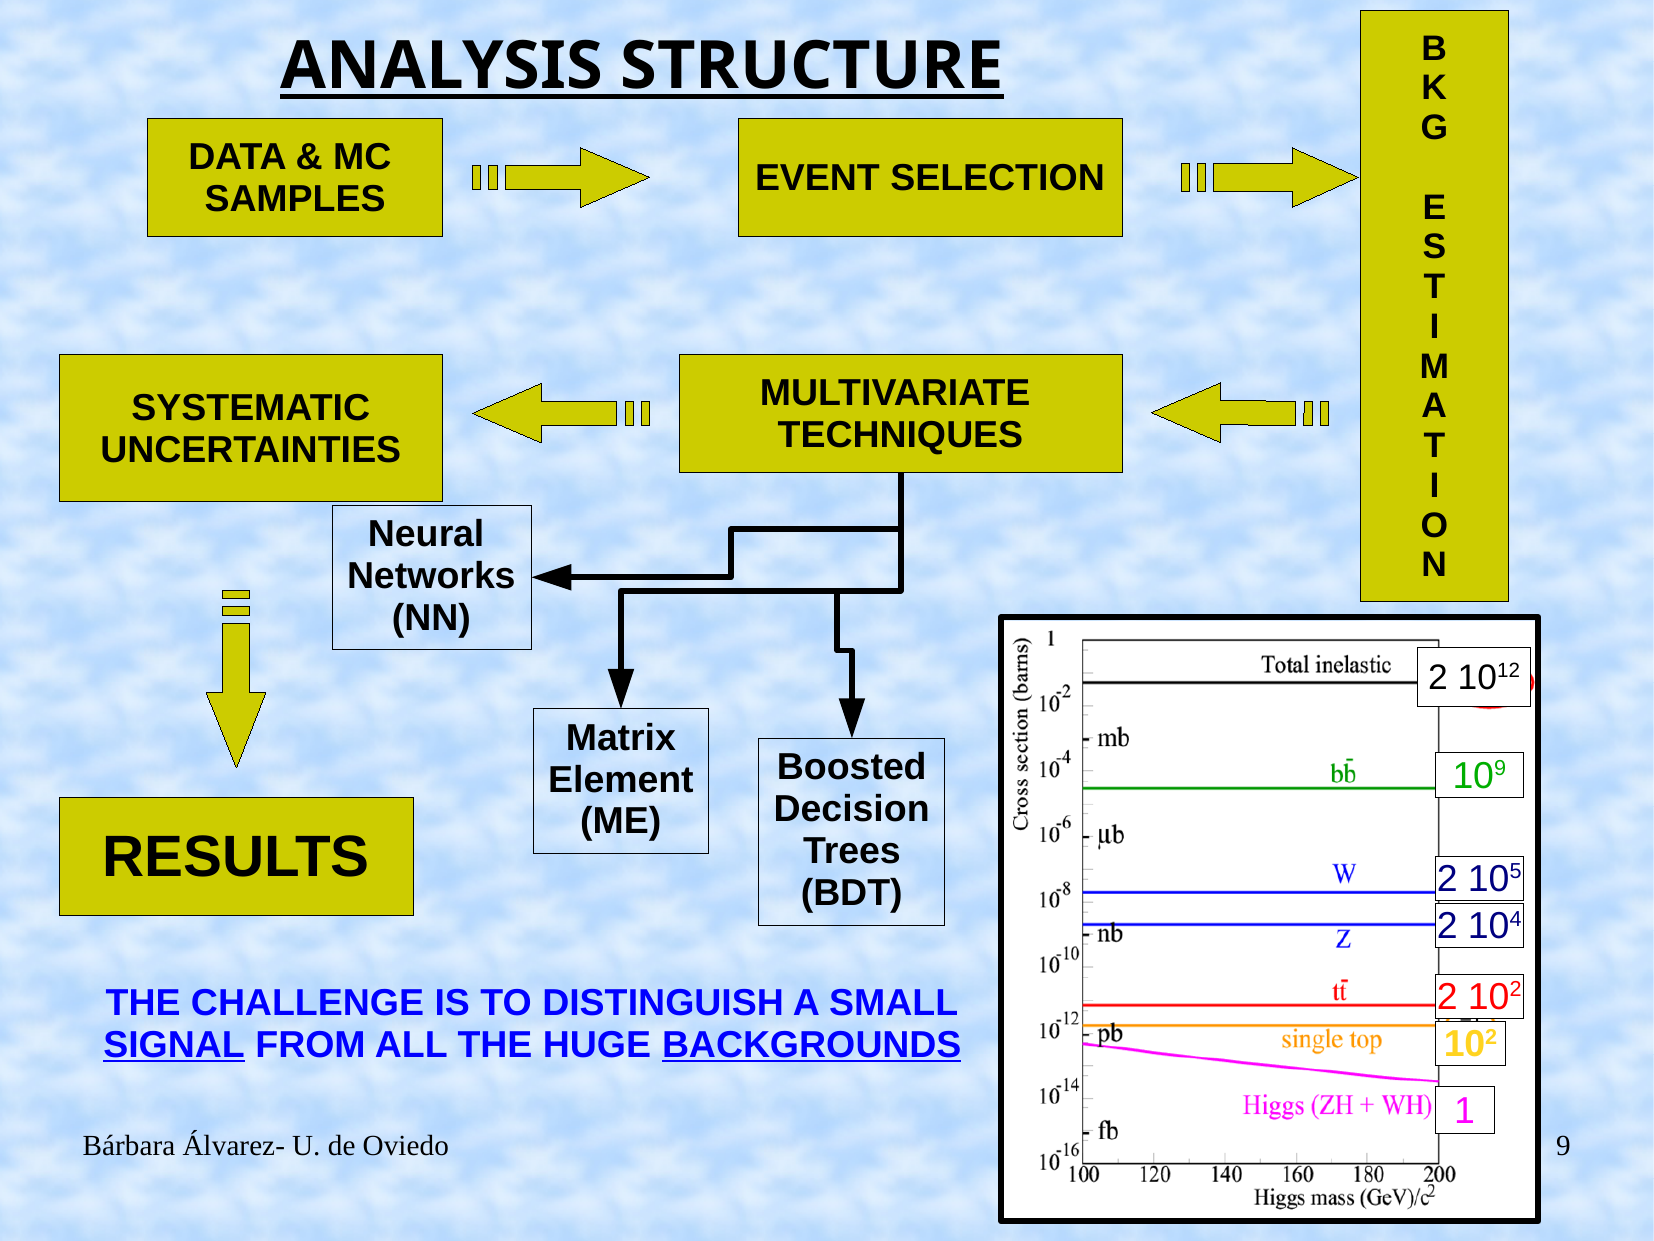

ANALYSIS STRUCTURE
B
K
G
E
S
T
I
M
A
T
I
O
N
DATA & MC
SAMPLES
EVENT SELECTION
SYSTEMATIC
UNCERTAINTIES
MULTIVARIATE
TECHNIQUES
Neural
Networks
(NN)
2 1012
Matrix
Element
(ME)
Boosted
Decision
Trees
(BDT)
109
RESULTS
2 105
2 104
THE CHALLENGE IS TO DISTINGUISH A SMALL
SIGNAL FROM ALL THE HUGE BACKGROUNDS
2 102
102
1
Bárbara Álvarez- U. de Oviedo
9